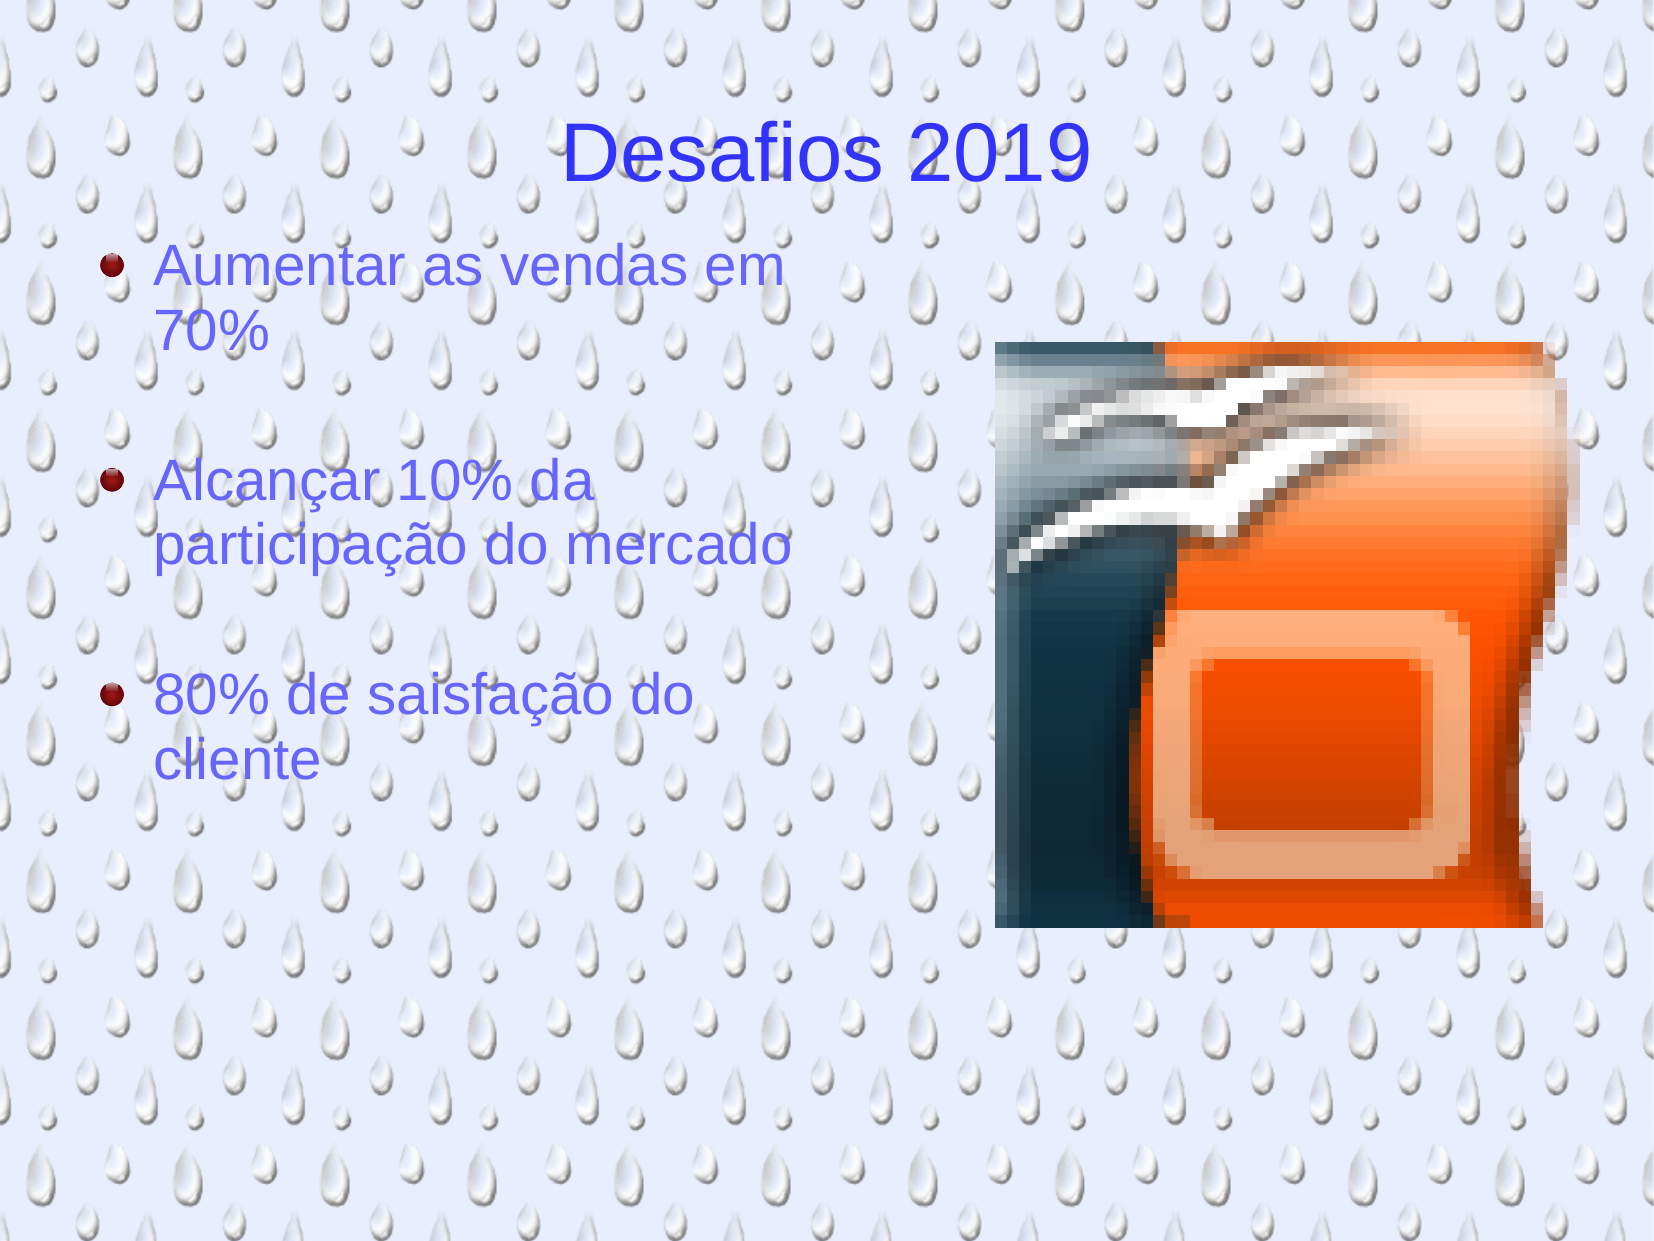

# Desafios 2019
Aumentar as vendas em 70%
Alcançar 10% da participação do mercado
80% de saisfação do cliente